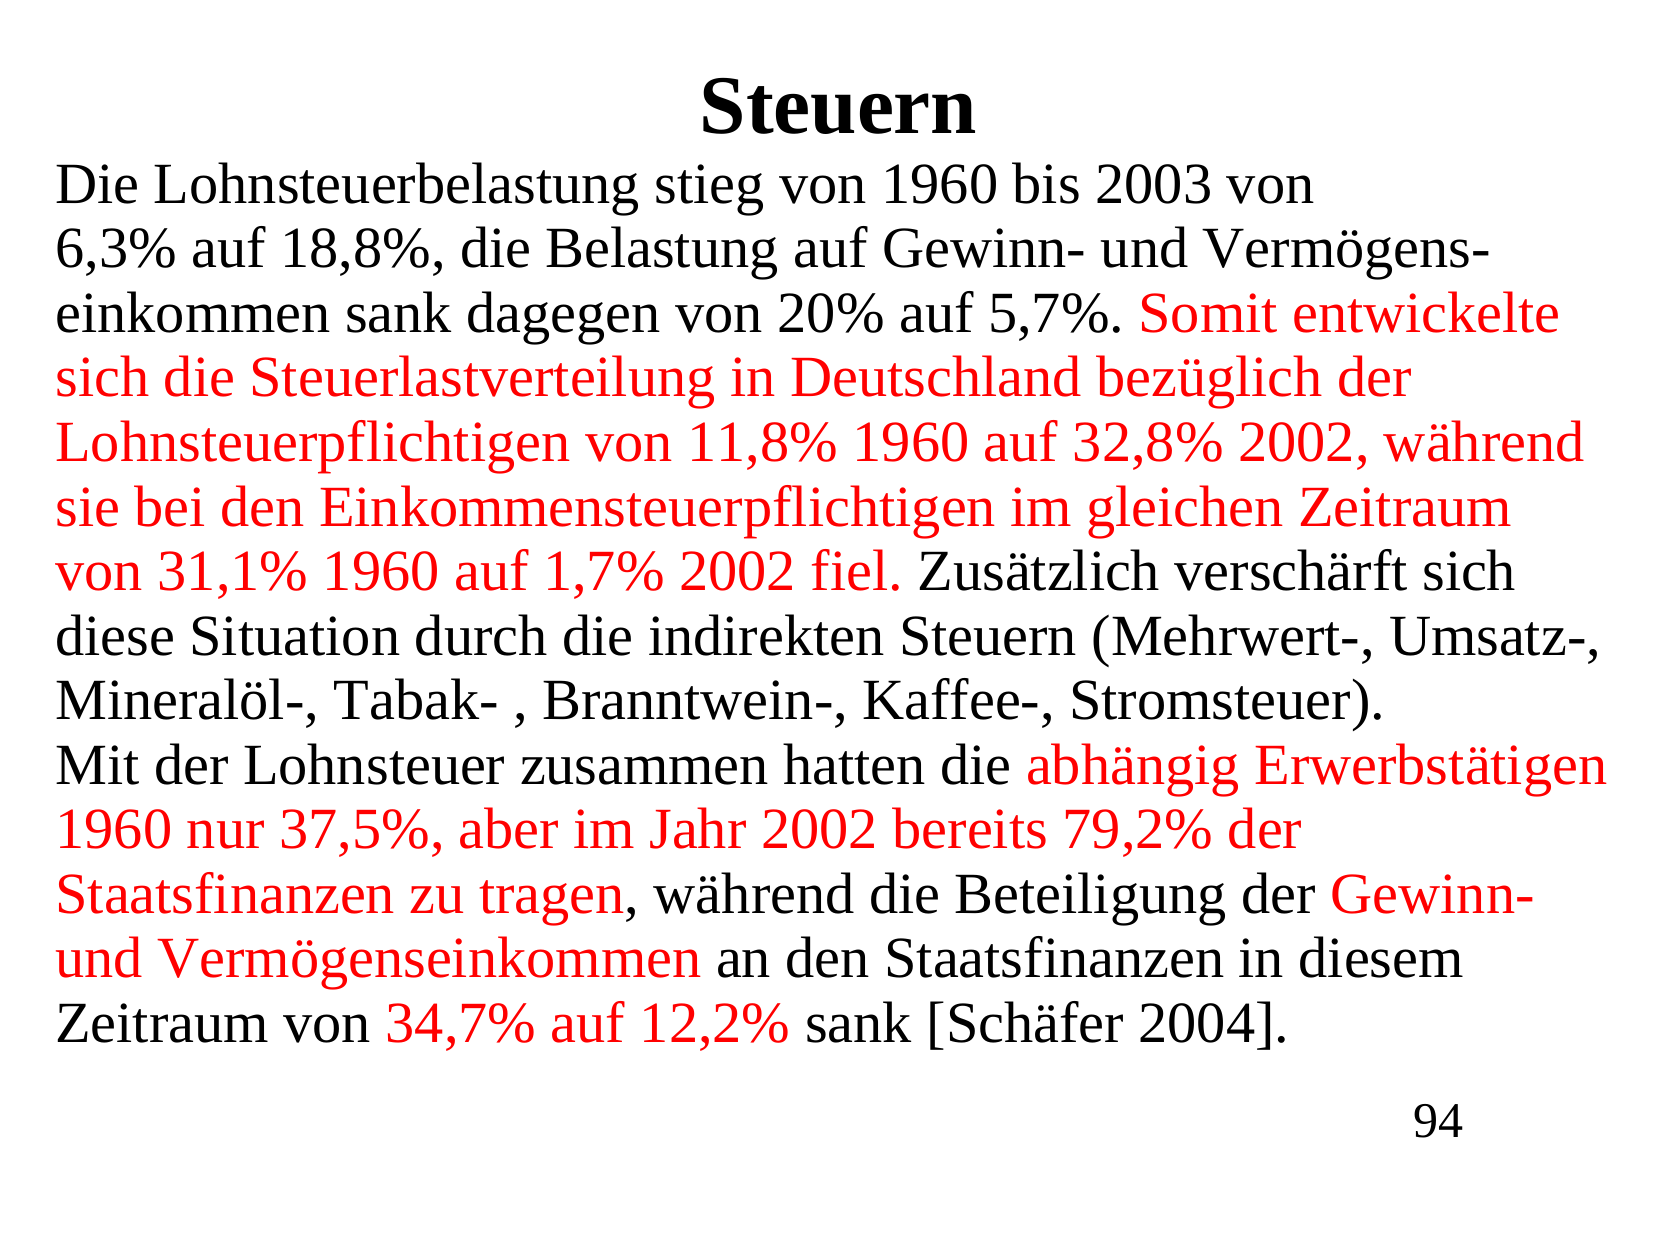

Steuern
Die Lohnsteuerbelastung stieg von 1960 bis 2003 von
6,3% auf 18,8%, die Belastung auf Gewinn- und Vermögens-
einkommen sank dagegen von 20% auf 5,7%. Somit entwickelte
sich die Steuerlastverteilung in Deutschland bezüglich der
Lohnsteuerpflichtigen von 11,8% 1960 auf 32,8% 2002, während
sie bei den Einkommensteuerpflichtigen im gleichen Zeitraum
von 31,1% 1960 auf 1,7% 2002 fiel. Zusätzlich verschärft sich
diese Situation durch die indirekten Steuern (Mehrwert-, Umsatz-,
Mineralöl-, Tabak- , Branntwein-, Kaffee-, Stromsteuer).
Mit der Lohnsteuer zusammen hatten die abhängig Erwerbstätigen
1960 nur 37,5%, aber im Jahr 2002 bereits 79,2% der
Staatsfinanzen zu tragen, während die Beteiligung der Gewinn-
und Vermögenseinkommen an den Staatsfinanzen in diesem
Zeitraum von 34,7% auf 12,2% sank [Schäfer 2004].